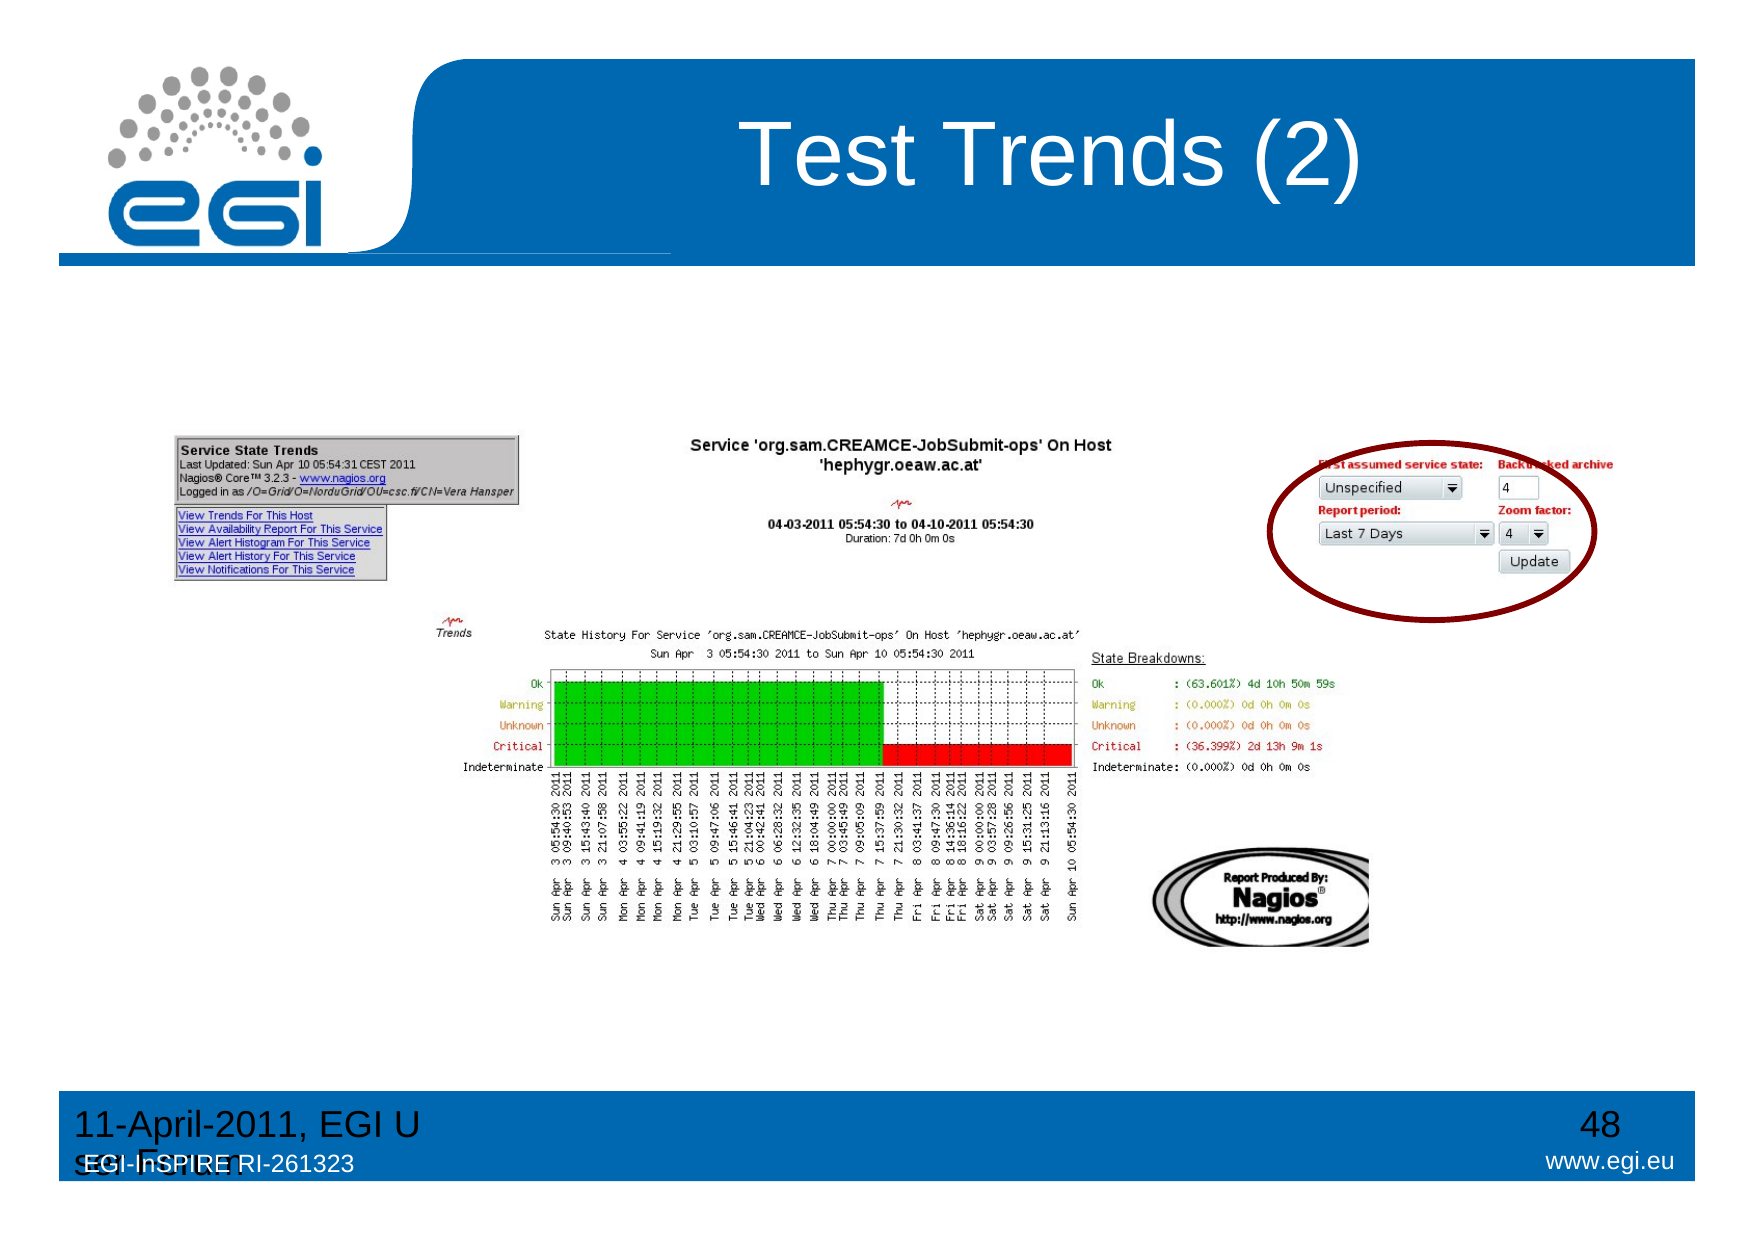

# Test Trends (2)
11-April-2011, EGI User Forum
48
Training Guide